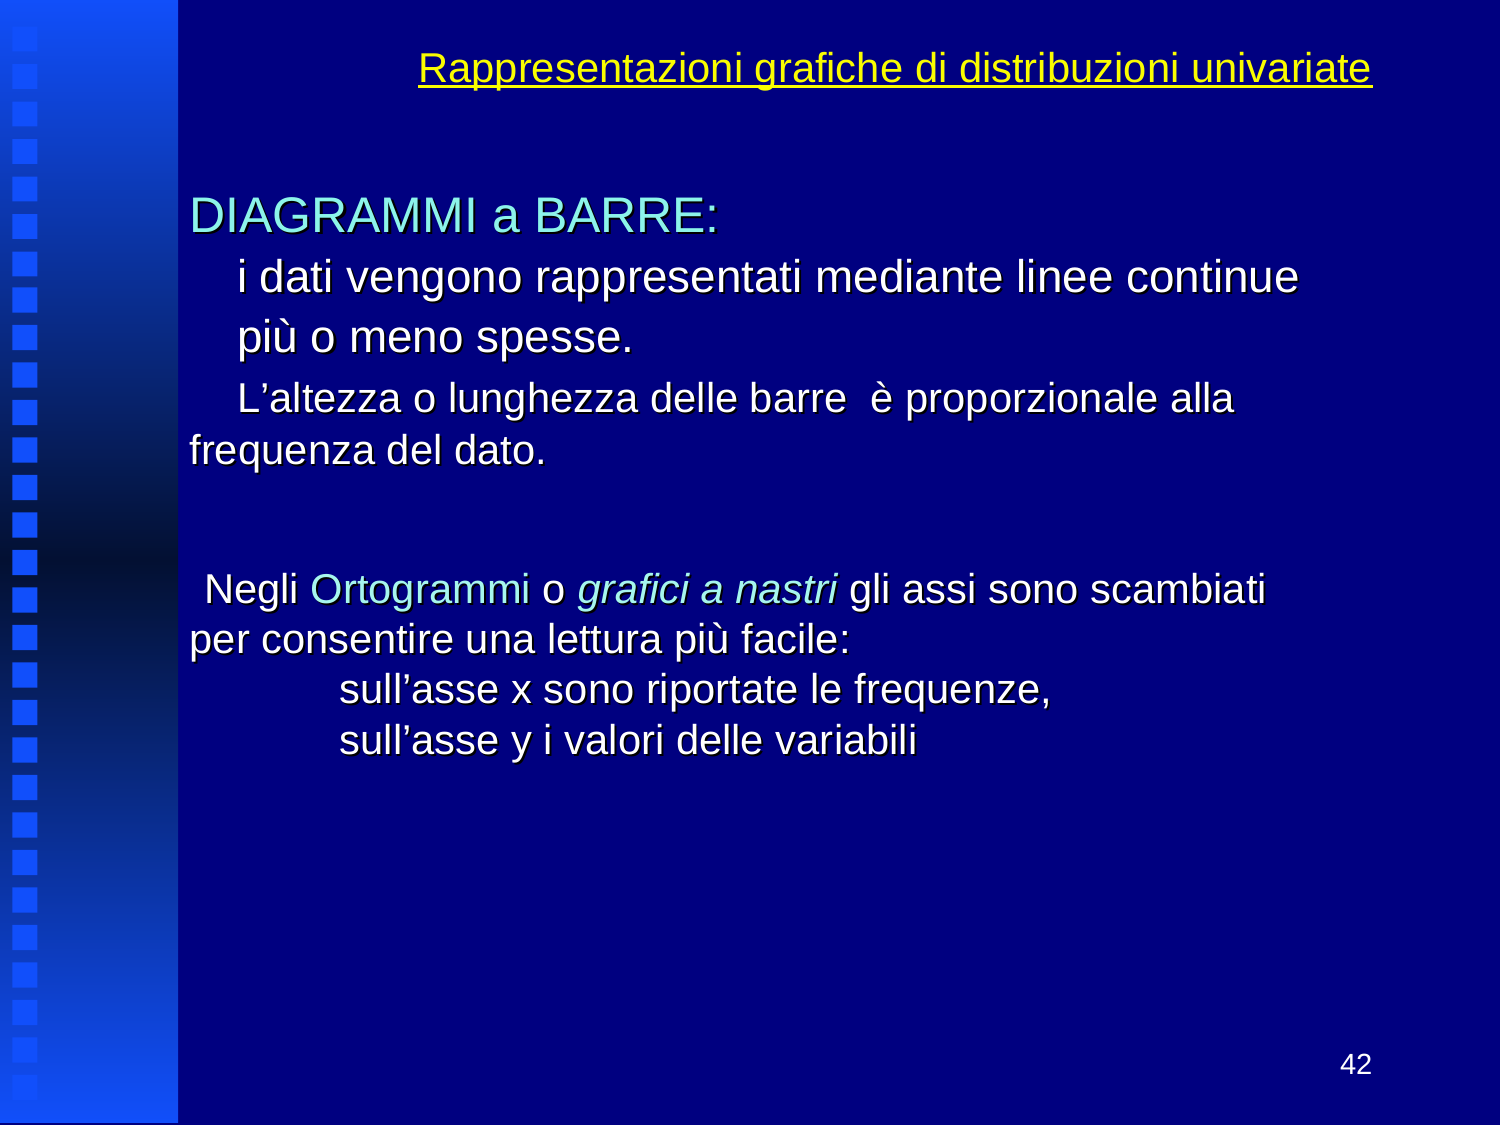

Rappresentazioni grafiche di distribuzioni univariate
DIAGRAMMI a BARRE:
	i dati vengono rappresentati mediante linee continue 	più o meno spesse.
	L’altezza o lunghezza delle barre è proporzionale alla frequenza del dato.
Negli Ortogrammi o grafici a nastri gli assi sono scambiati per consentire una lettura più facile:
	sull’asse x sono riportate le frequenze,
	sull’asse y i valori delle variabili